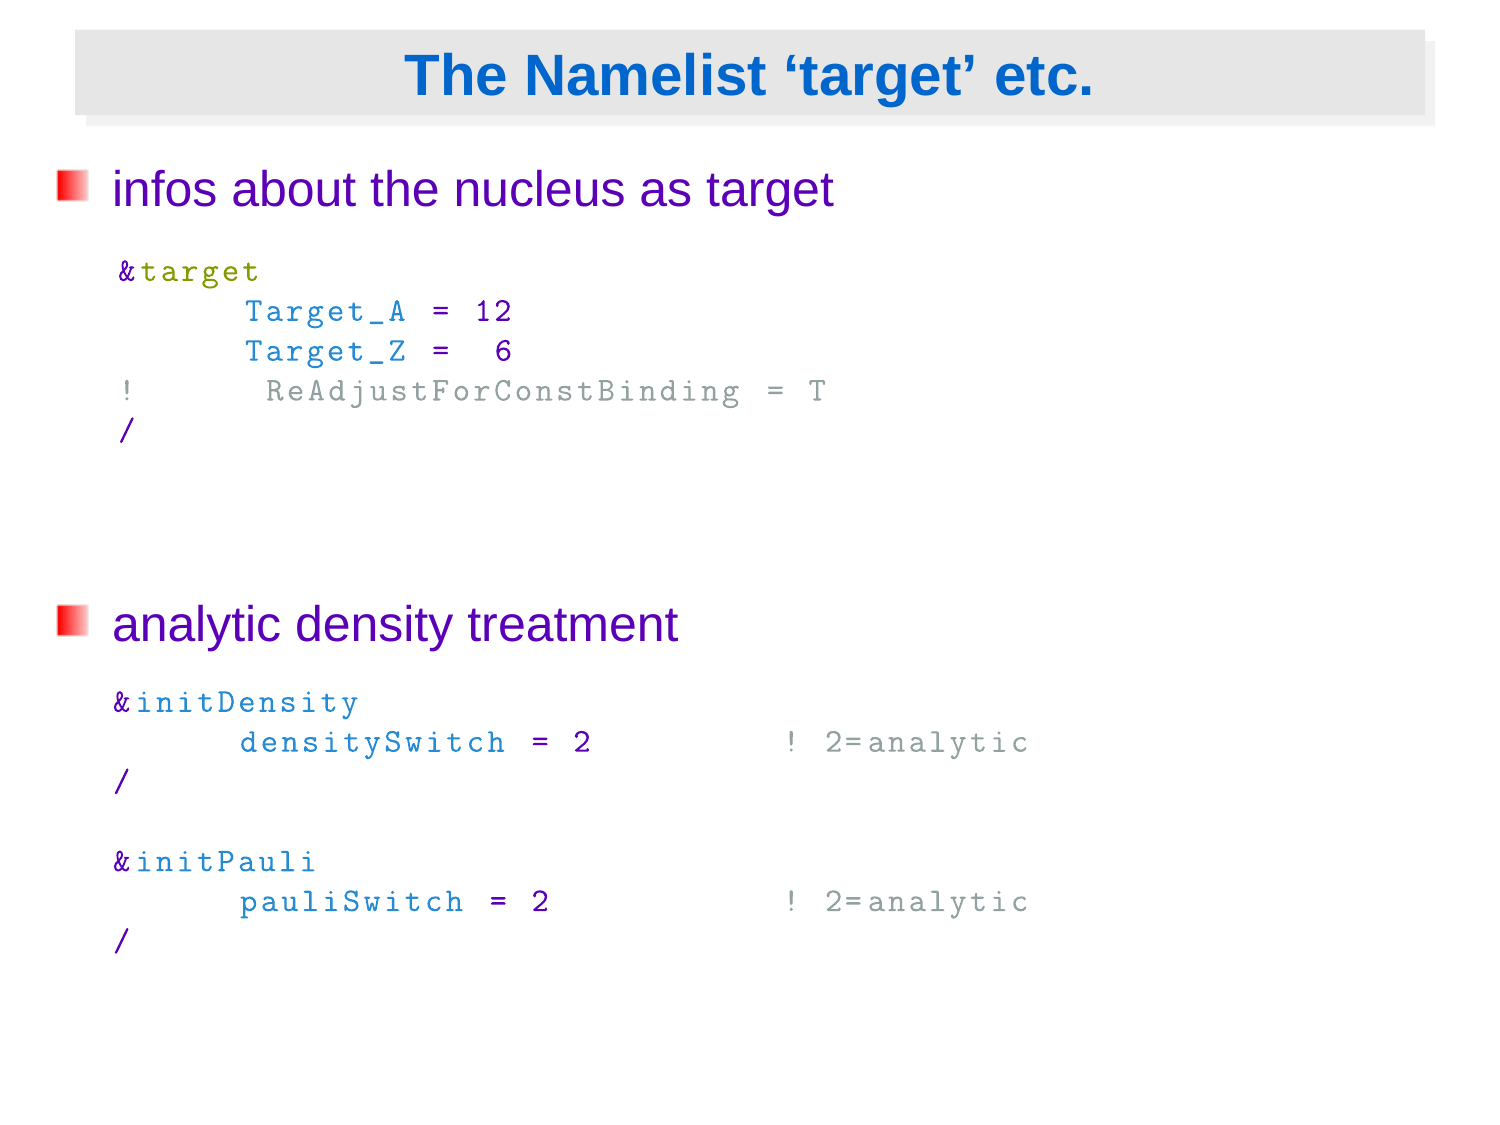

# The Namelist ‘target’ etc.
infos about the nucleus as target
analytic density treatment